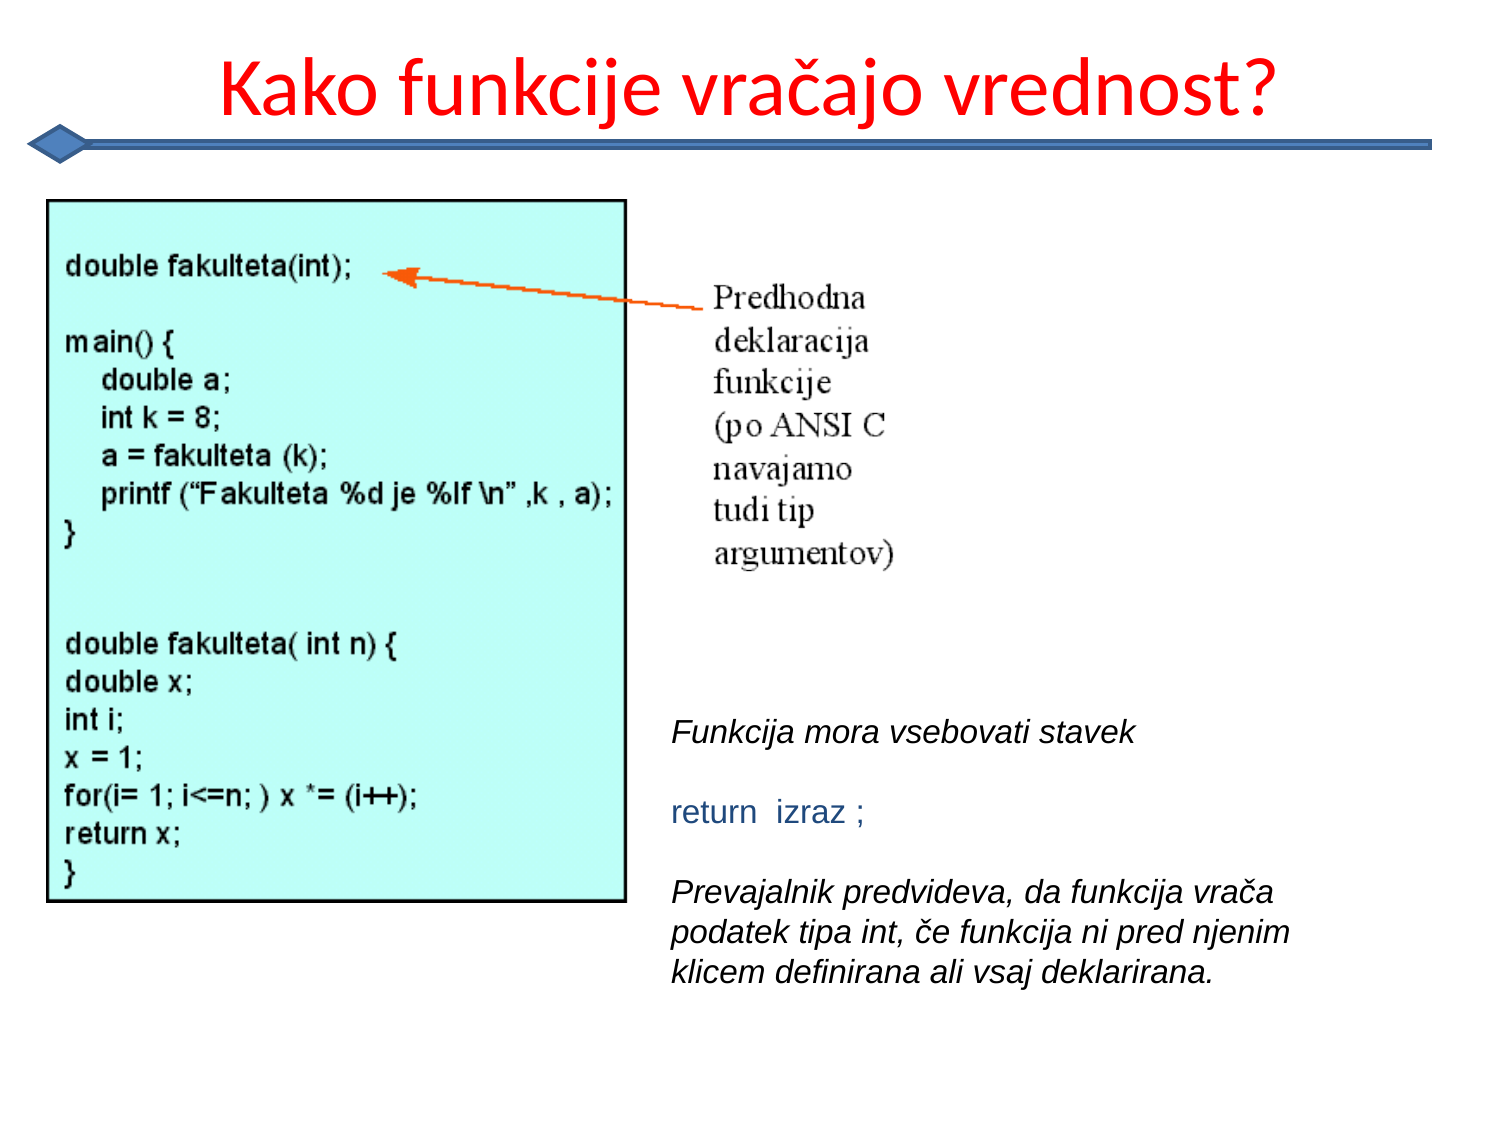

# Kako funkcije vračajo vrednost?
Funkcija mora vsebovati stavek
return  izraz ;
Prevajalnik predvideva, da funkcija vrača podatek tipa int, če funkcija ni pred njenim klicem definirana ali vsaj deklarirana.